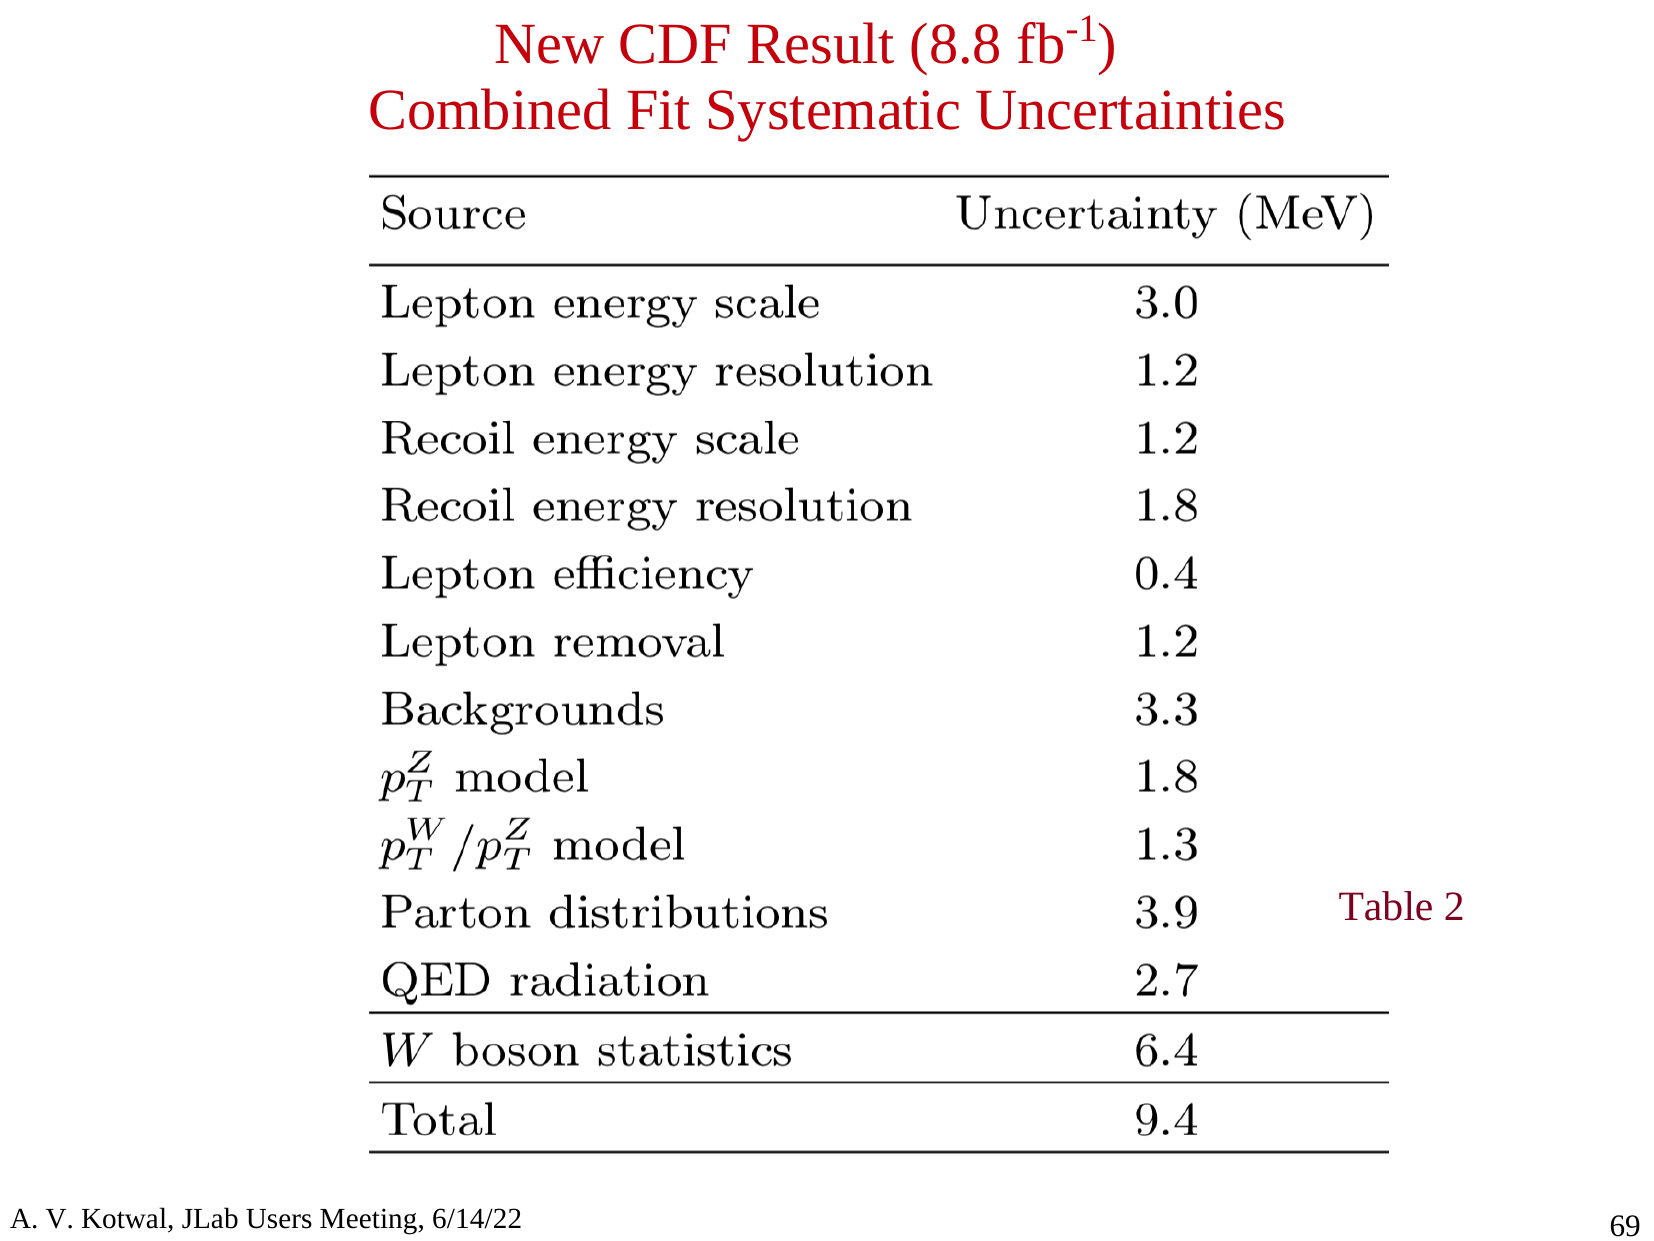

# New CDF Result (8.8 fb-1) Combined Fit Systematic Uncertainties
Table 2
A. V. Kotwal, JLab Users Meeting, 6/14/22